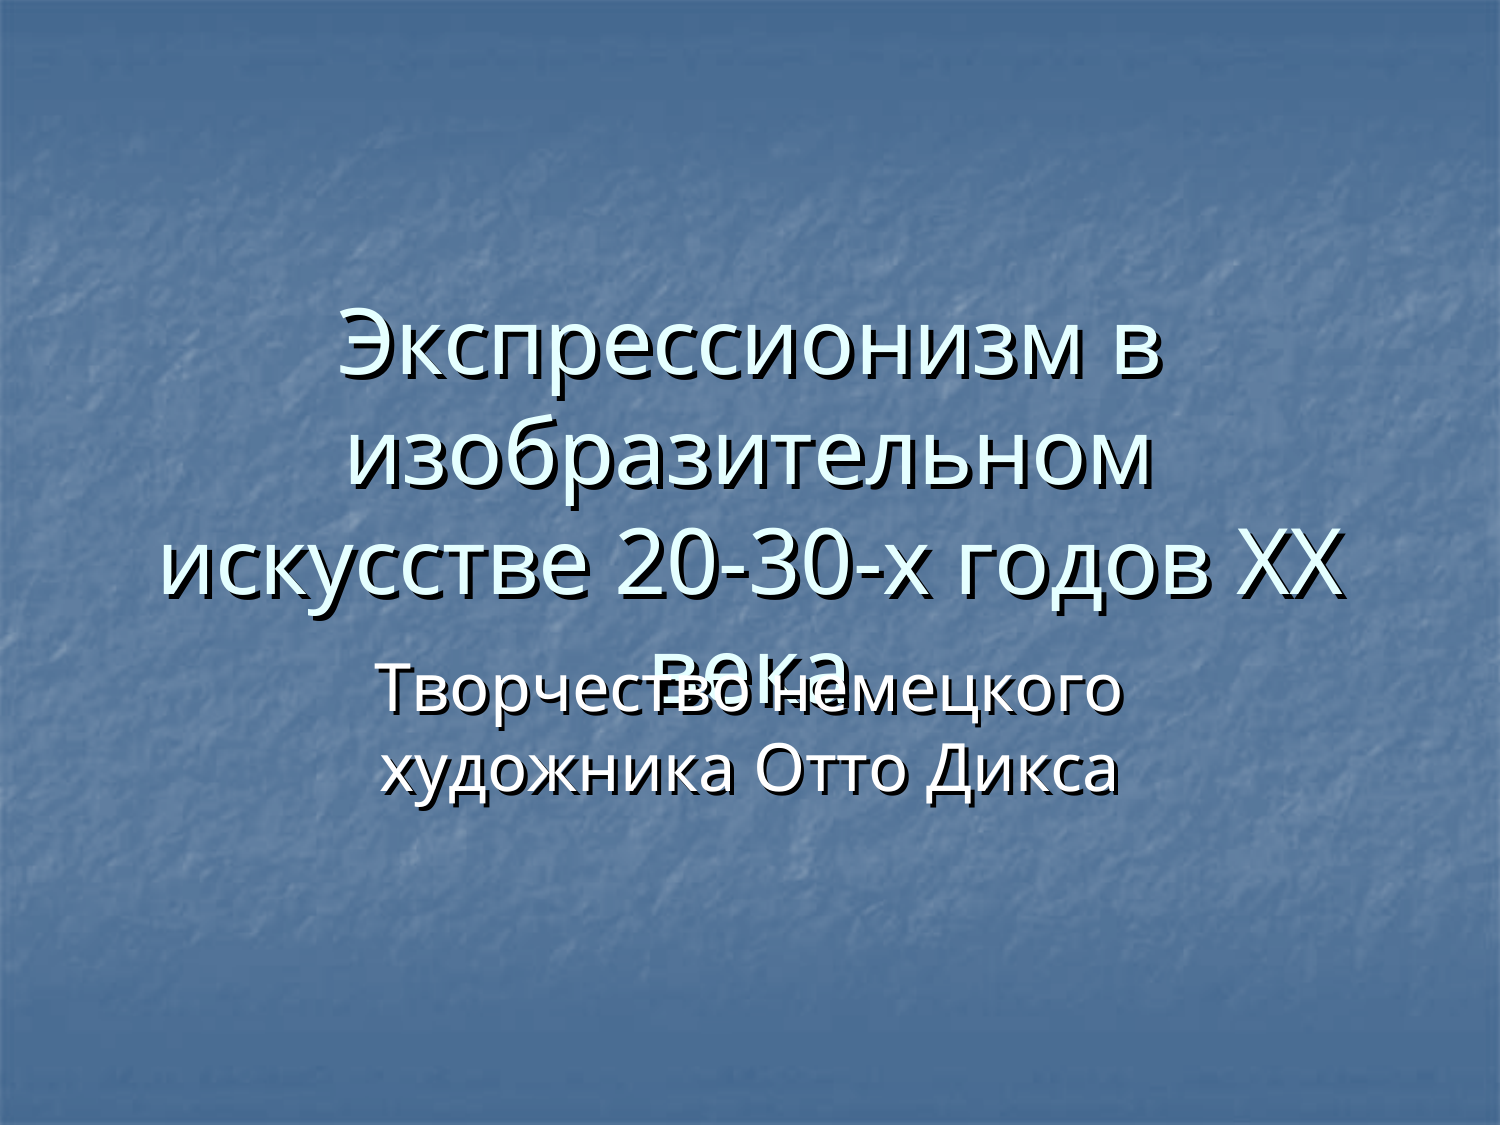

# Экспрессионизм в изобразительном искусстве 20-30-х годов XX века
Творчество немецкого художника Отто Дикса